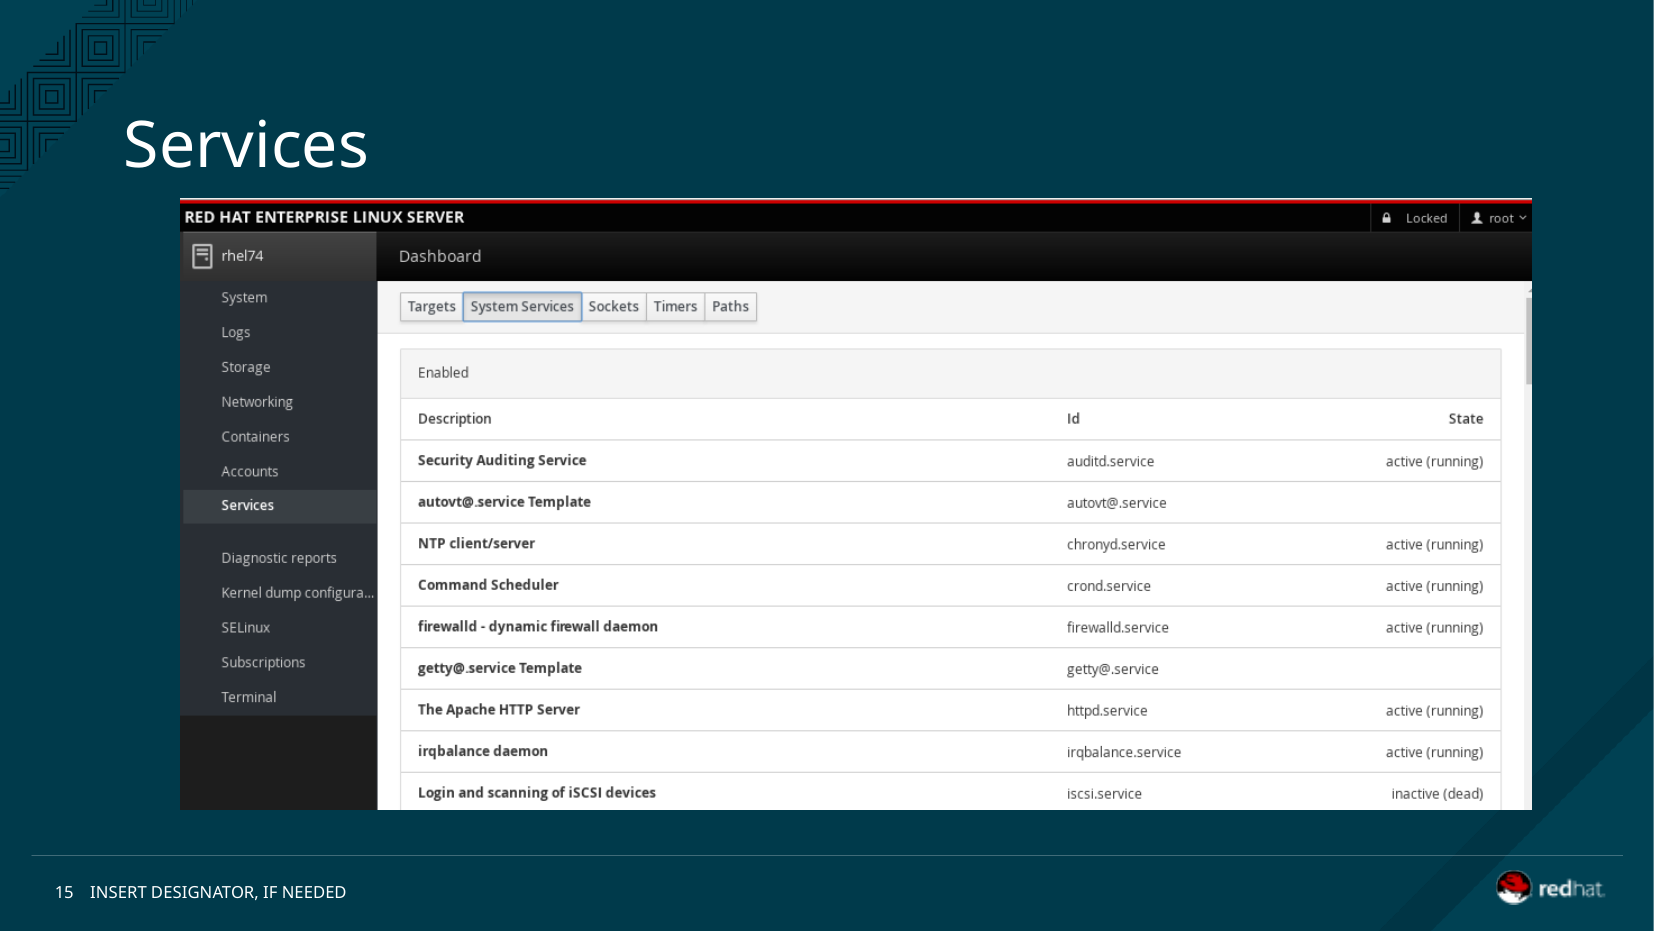

# Services
15
INSERT DESIGNATOR, IF NEEDED